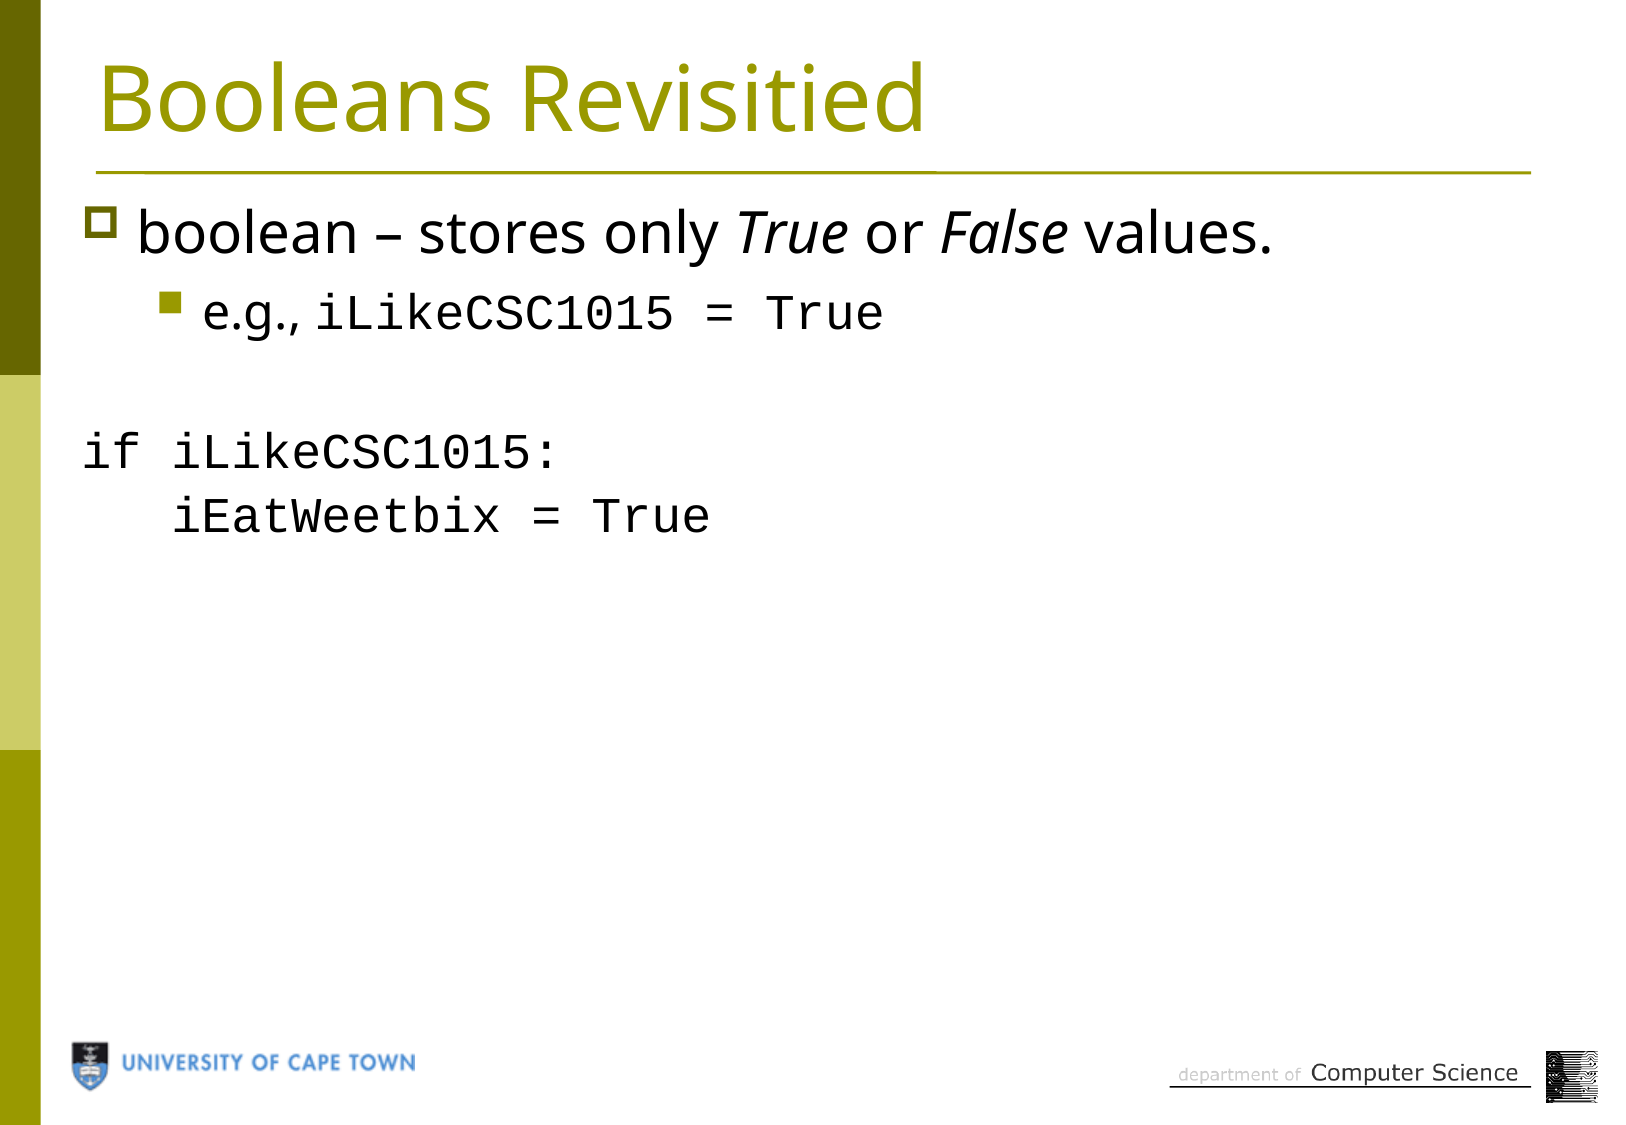

# Booleans Revisitied
boolean – stores only True or False values.
e.g., iLikeCSC1015 = True
if iLikeCSC1015:
 iEatWeetbix = True